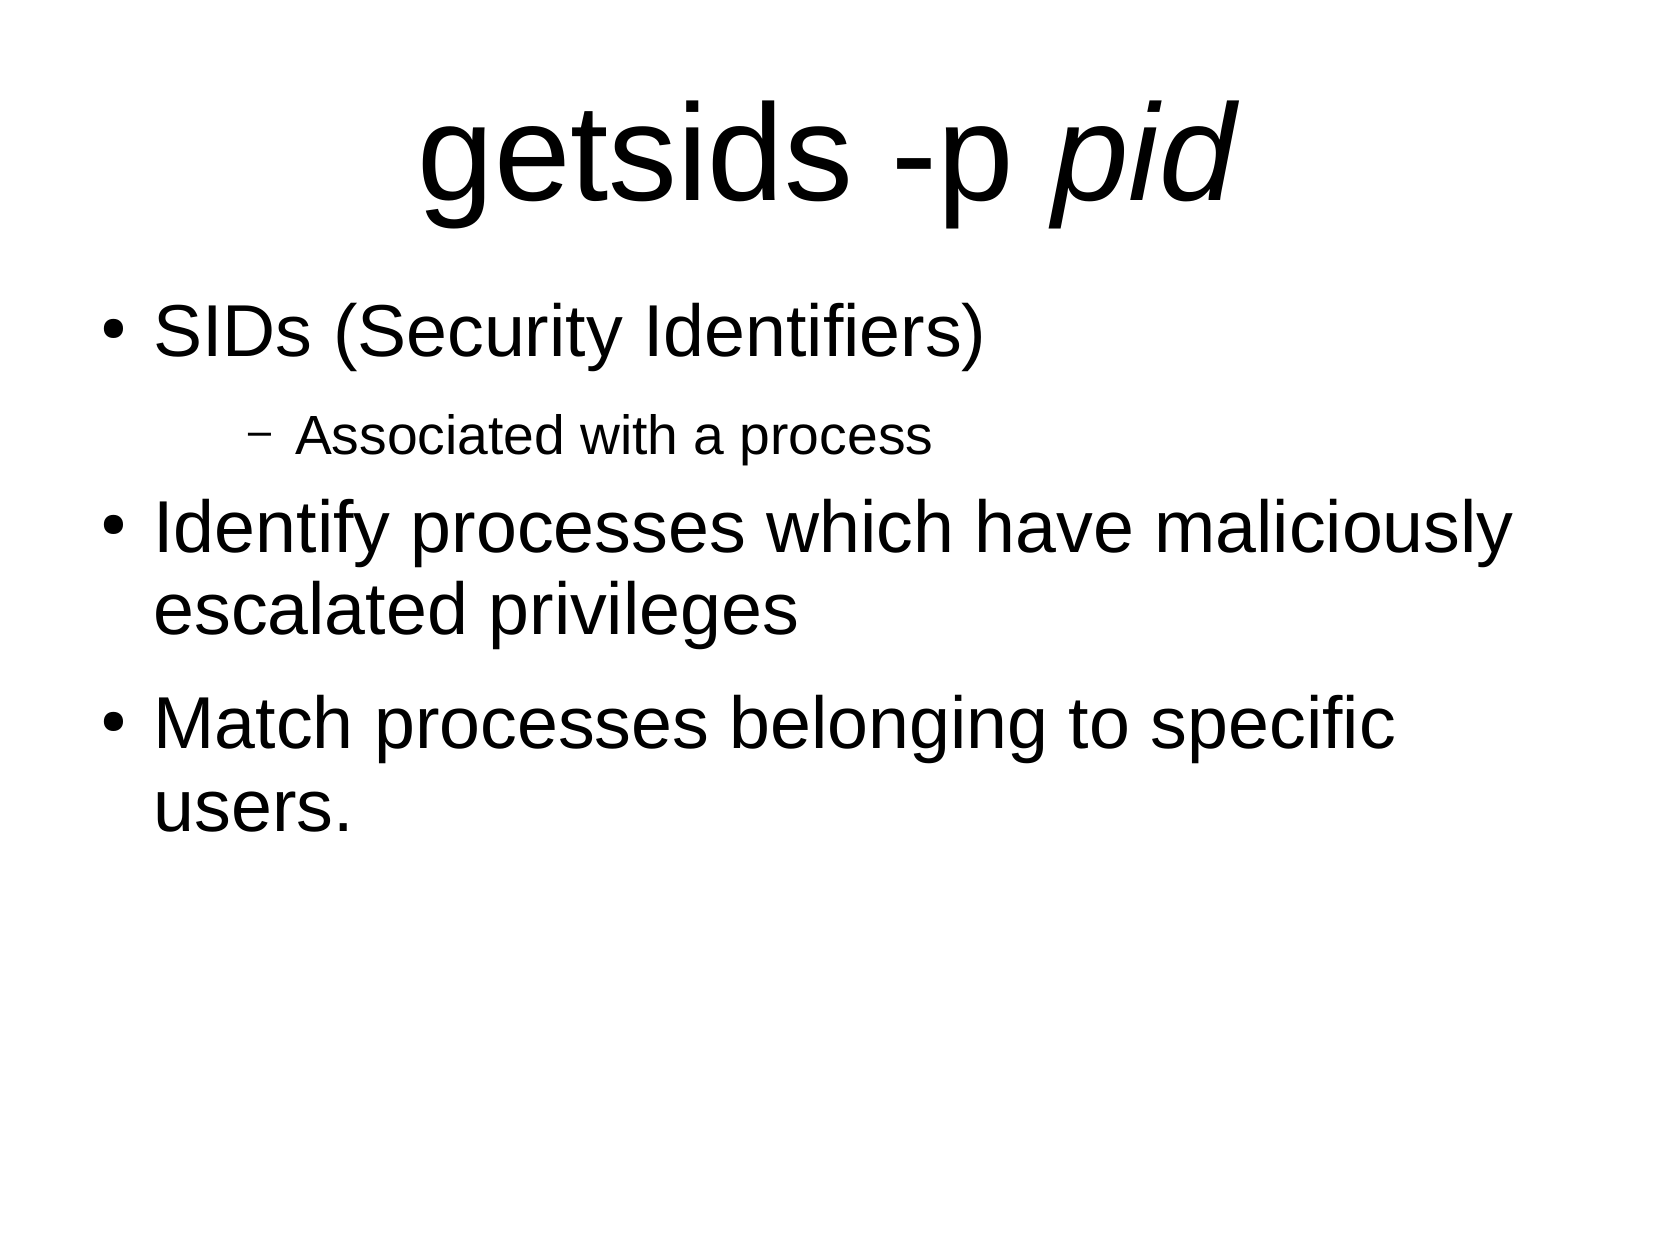

# getsids -p pid
SIDs (Security Identifiers)
Associated with a process
Identify processes which have maliciously escalated privileges
Match processes belonging to specific users.